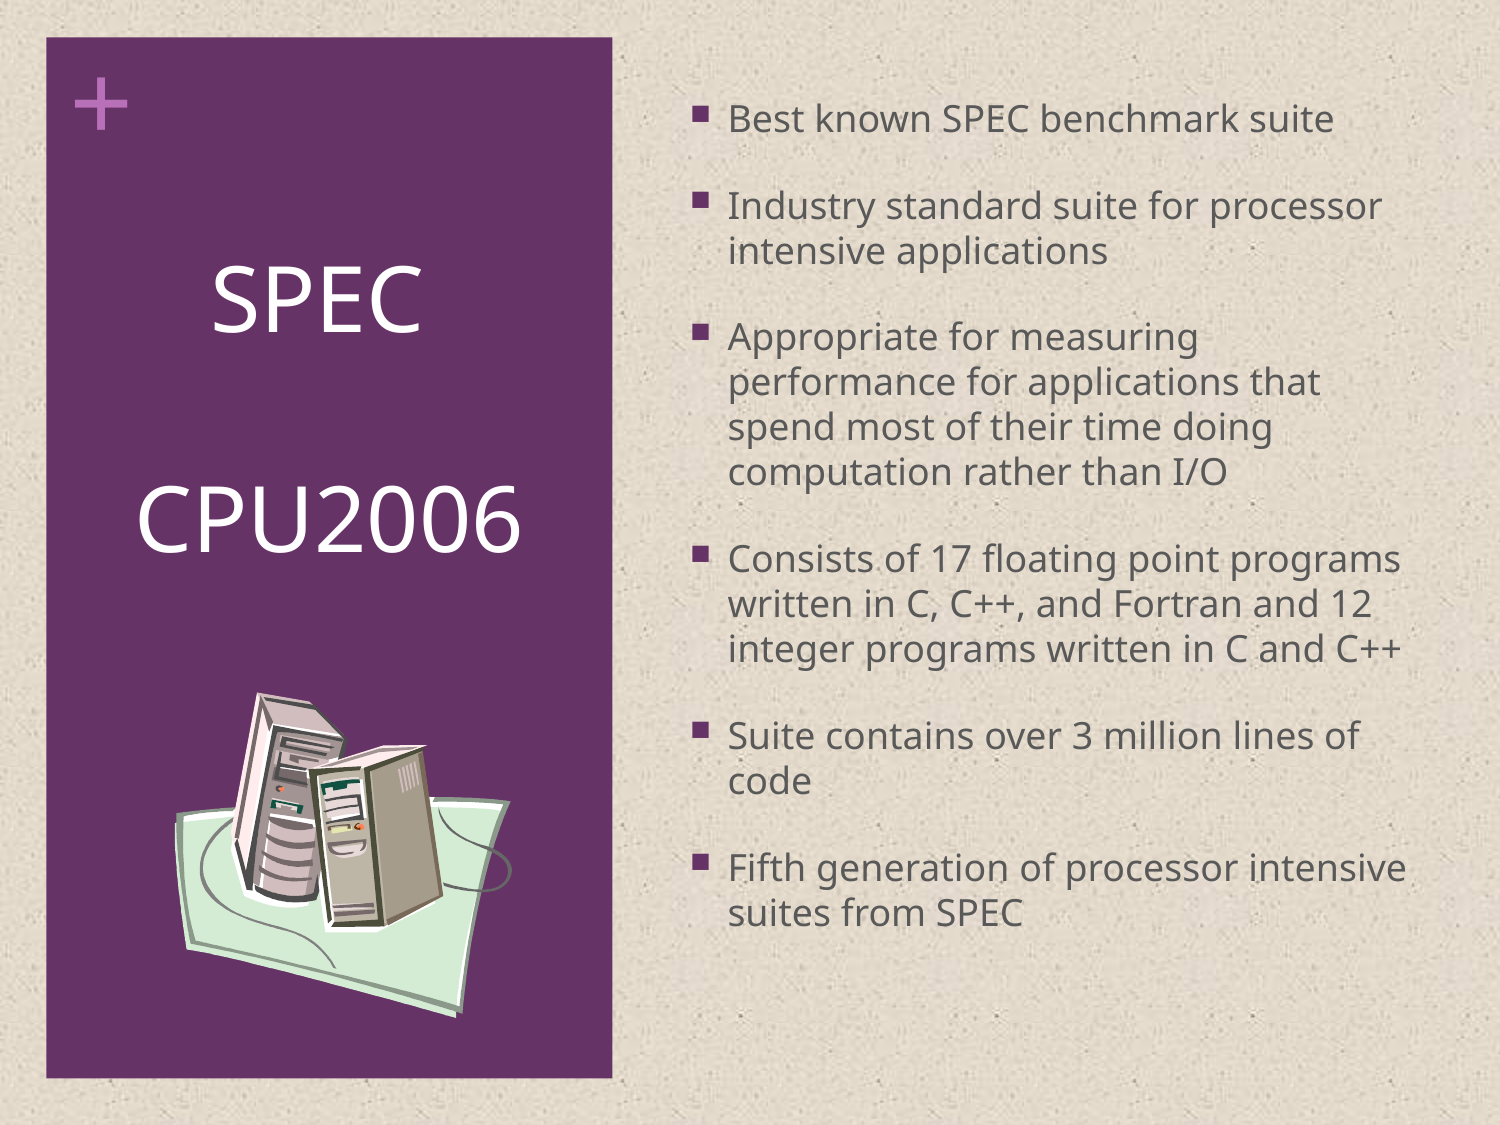

Best known SPEC benchmark suite
Industry standard suite for processor intensive applications
Appropriate for measuring performance for applications that spend most of their time doing computation rather than I/O
Consists of 17 floating point programs written in C, C++, and Fortran and 12 integer programs written in C and C++
Suite contains over 3 million lines of code
Fifth generation of processor intensive suites from SPEC
# SPEC CPU2006